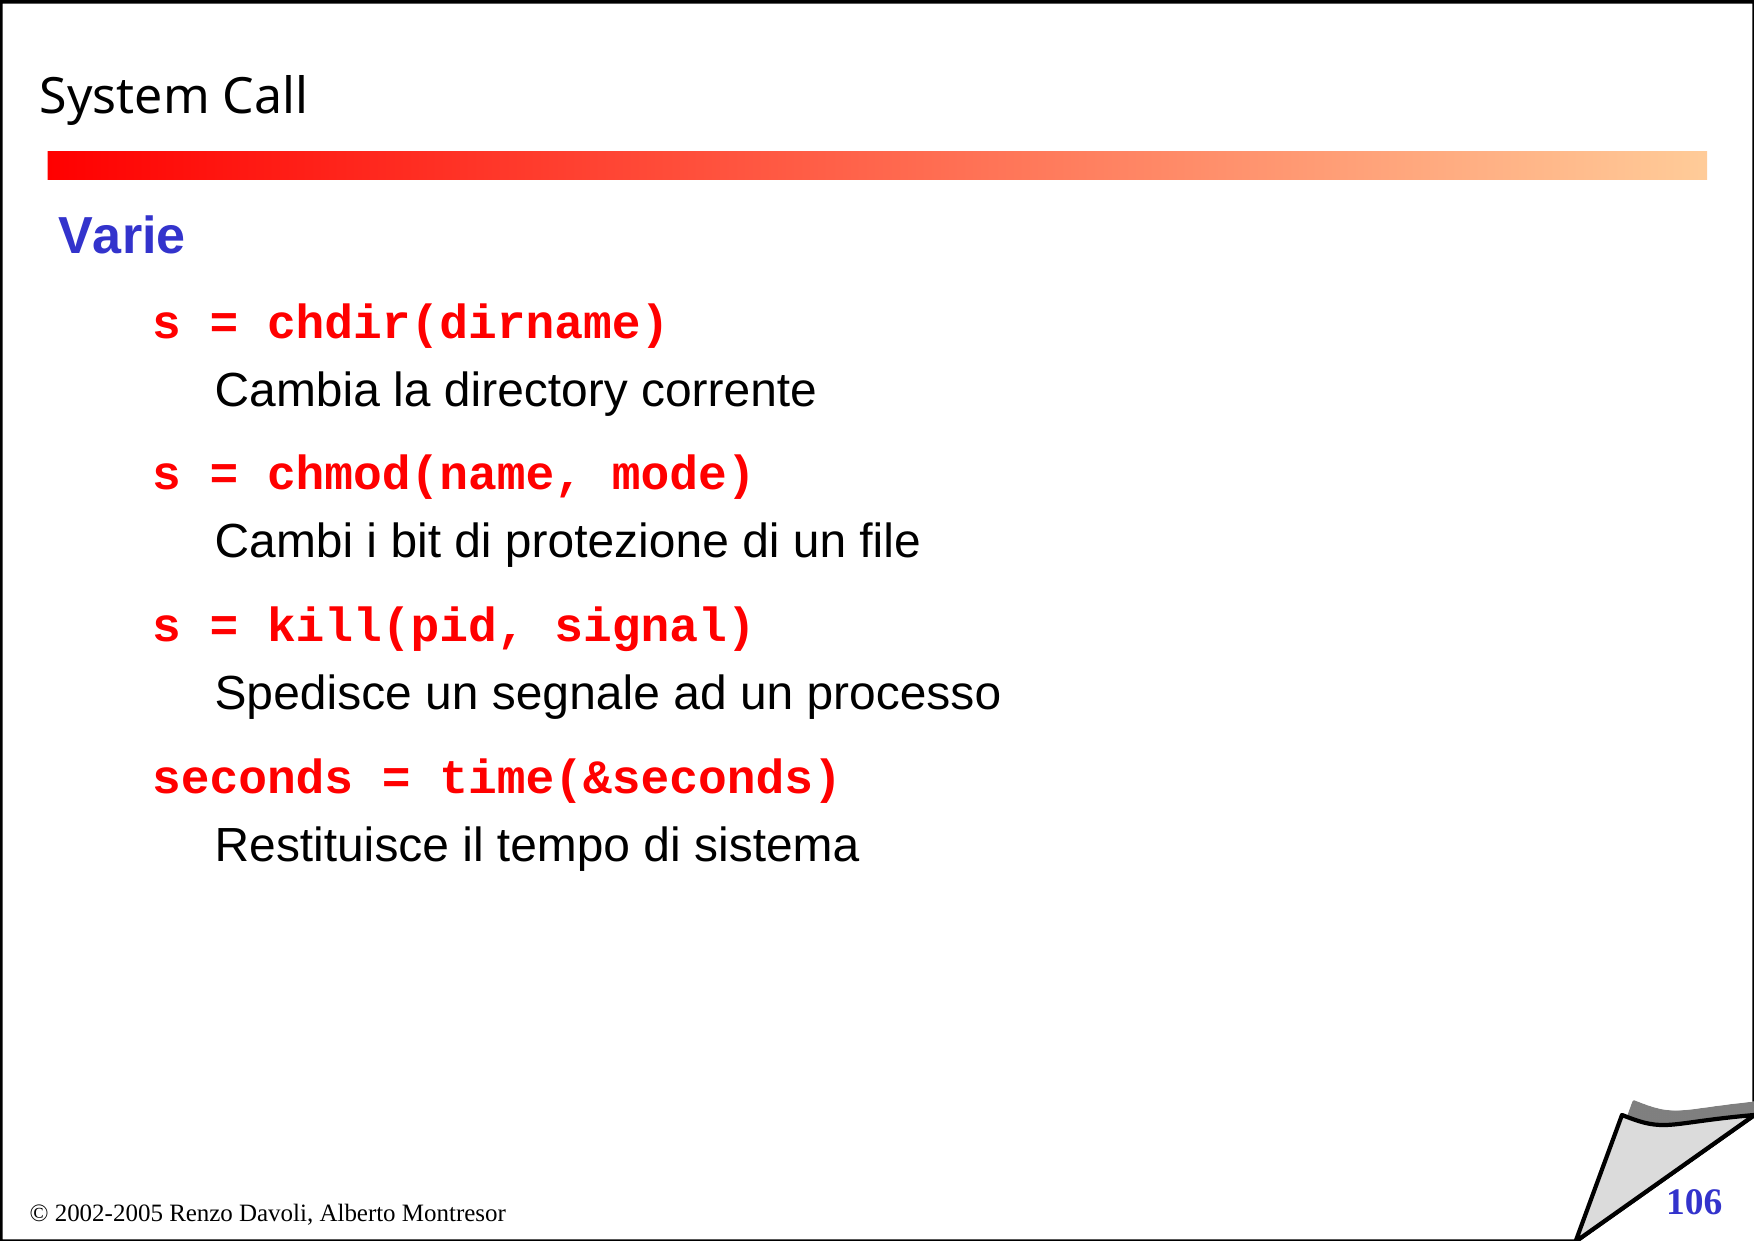

# System Call
Varie
s = chdir(dirname)
Cambia la directory corrente
s = chmod(name, mode)
Cambi i bit di protezione di un file
s = kill(pid, signal)
Spedisce un segnale ad un processo
seconds = time(&seconds)
Restituisce il tempo di sistema